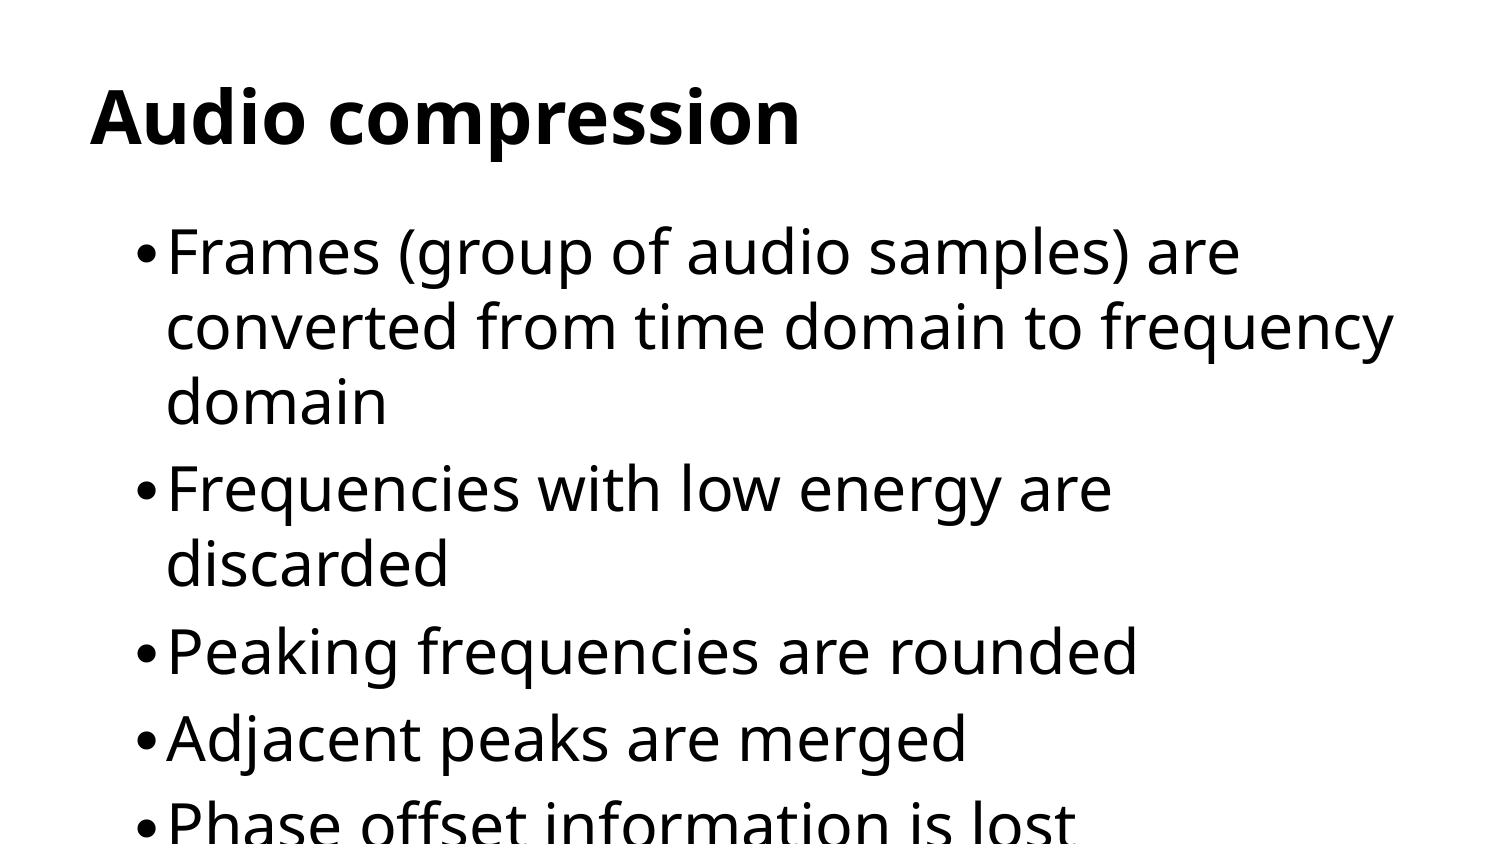

# Audio compression
Frames (group of audio samples) are converted from time domain to frequency domain
Frequencies with low energy are discarded
Peaking frequencies are rounded
Adjacent peaks are merged
Phase offset information is lost